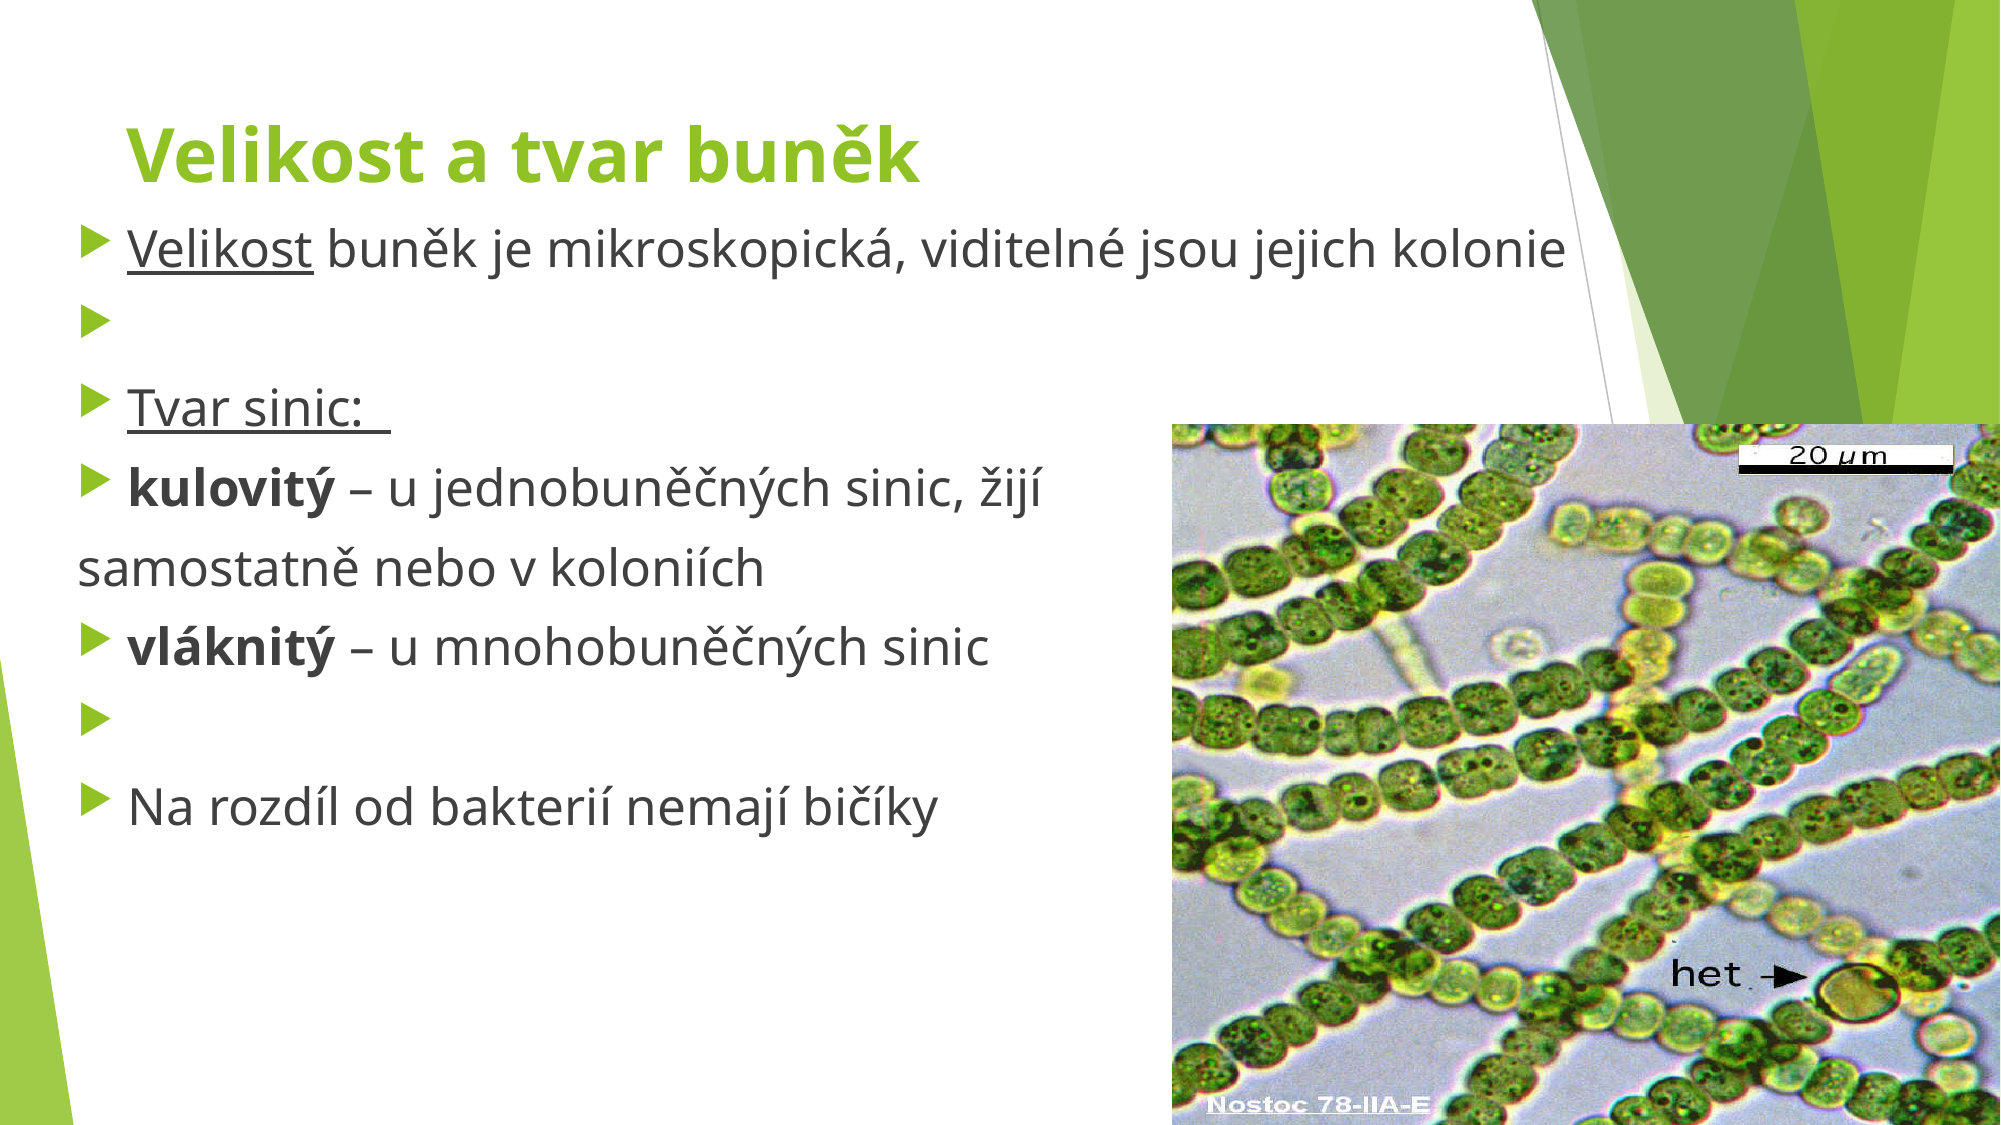

# Velikost a tvar buněk
Velikost buněk je mikroskopická, viditelné jsou jejich kolonie
Tvar sinic:
kulovitý – u jednobuněčných sinic, žijí
samostatně nebo v koloniích
vláknitý – u mnohobuněčných sinic
Na rozdíl od bakterií nemají bičíky